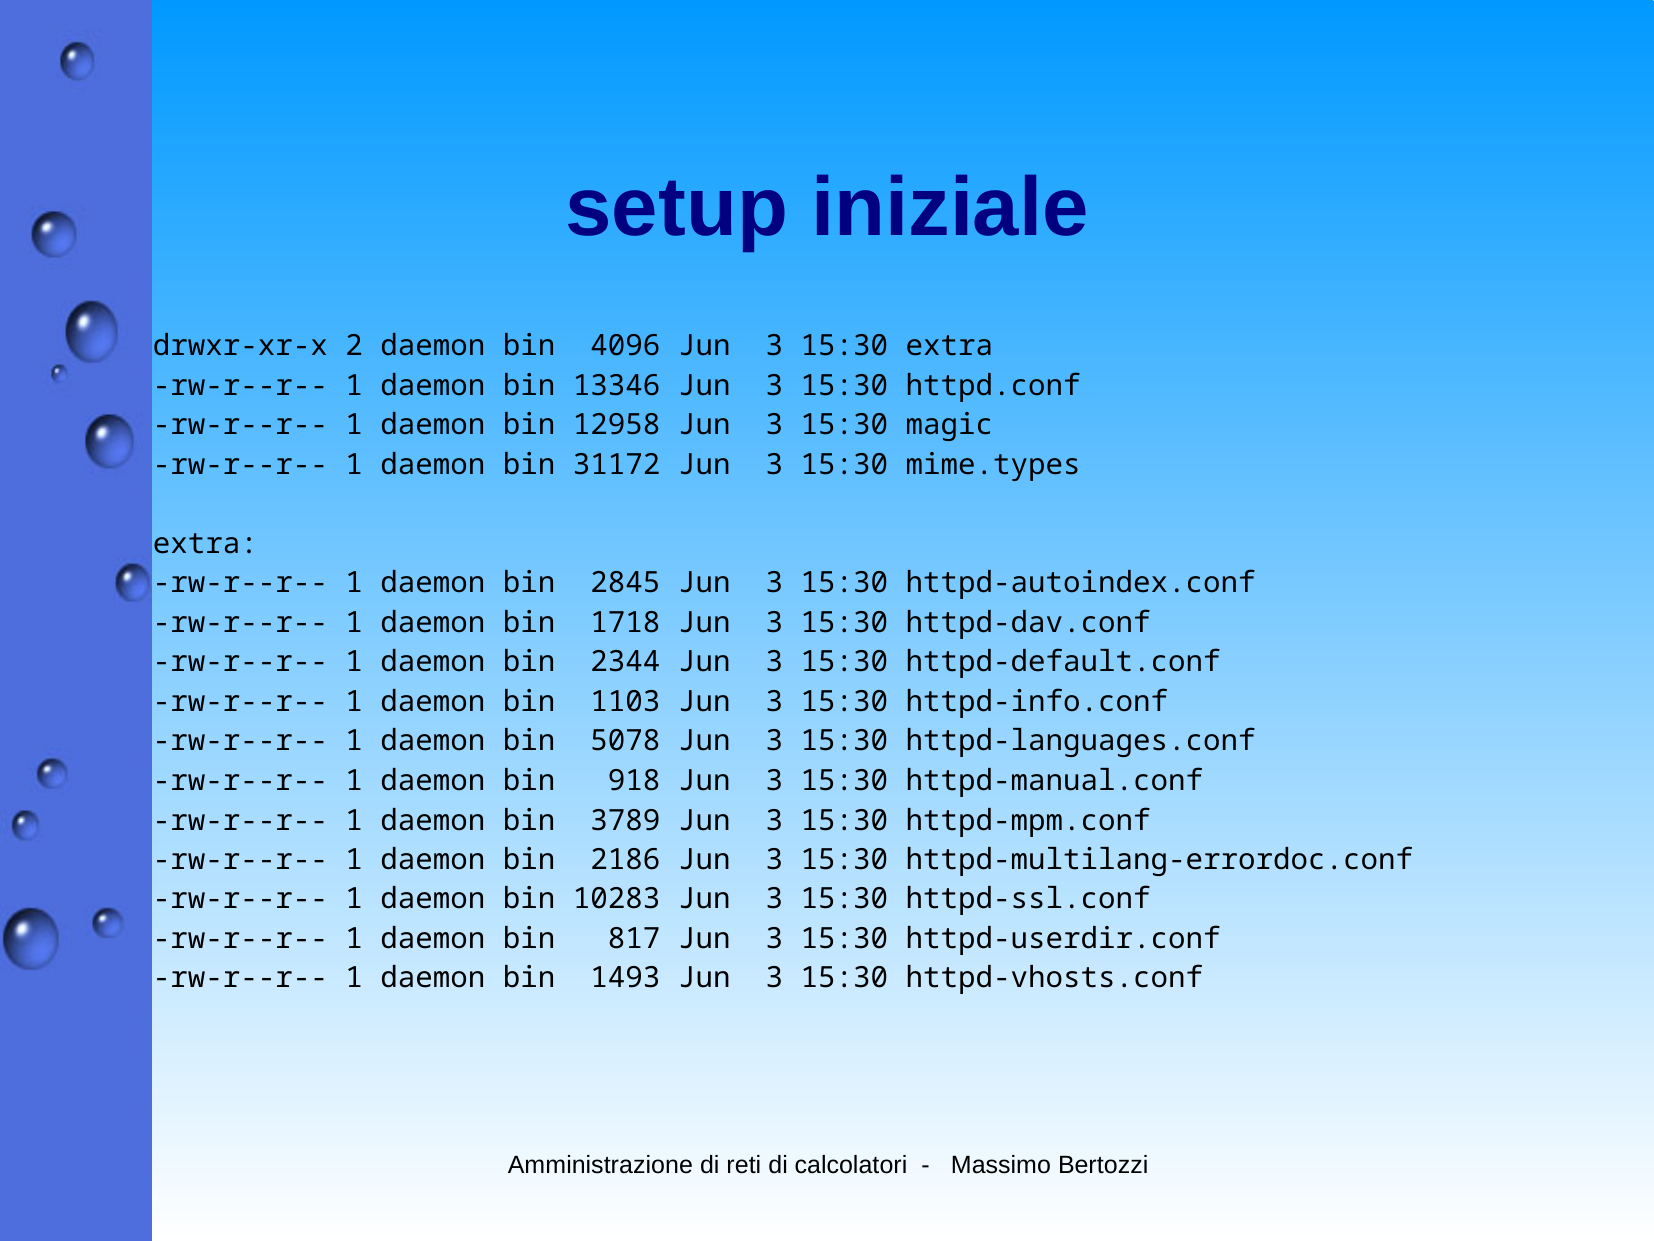

# setup iniziale
drwxr-xr-x 2 daemon bin 4096 Jun 3 15:30 extra
-rw-r--r-- 1 daemon bin 13346 Jun 3 15:30 httpd.conf
-rw-r--r-- 1 daemon bin 12958 Jun 3 15:30 magic
-rw-r--r-- 1 daemon bin 31172 Jun 3 15:30 mime.types
extra:
-rw-r--r-- 1 daemon bin 2845 Jun 3 15:30 httpd-autoindex.conf
-rw-r--r-- 1 daemon bin 1718 Jun 3 15:30 httpd-dav.conf
-rw-r--r-- 1 daemon bin 2344 Jun 3 15:30 httpd-default.conf
-rw-r--r-- 1 daemon bin 1103 Jun 3 15:30 httpd-info.conf
-rw-r--r-- 1 daemon bin 5078 Jun 3 15:30 httpd-languages.conf
-rw-r--r-- 1 daemon bin 918 Jun 3 15:30 httpd-manual.conf
-rw-r--r-- 1 daemon bin 3789 Jun 3 15:30 httpd-mpm.conf
-rw-r--r-- 1 daemon bin 2186 Jun 3 15:30 httpd-multilang-errordoc.conf
-rw-r--r-- 1 daemon bin 10283 Jun 3 15:30 httpd-ssl.conf
-rw-r--r-- 1 daemon bin 817 Jun 3 15:30 httpd-userdir.conf
-rw-r--r-- 1 daemon bin 1493 Jun 3 15:30 httpd-vhosts.conf